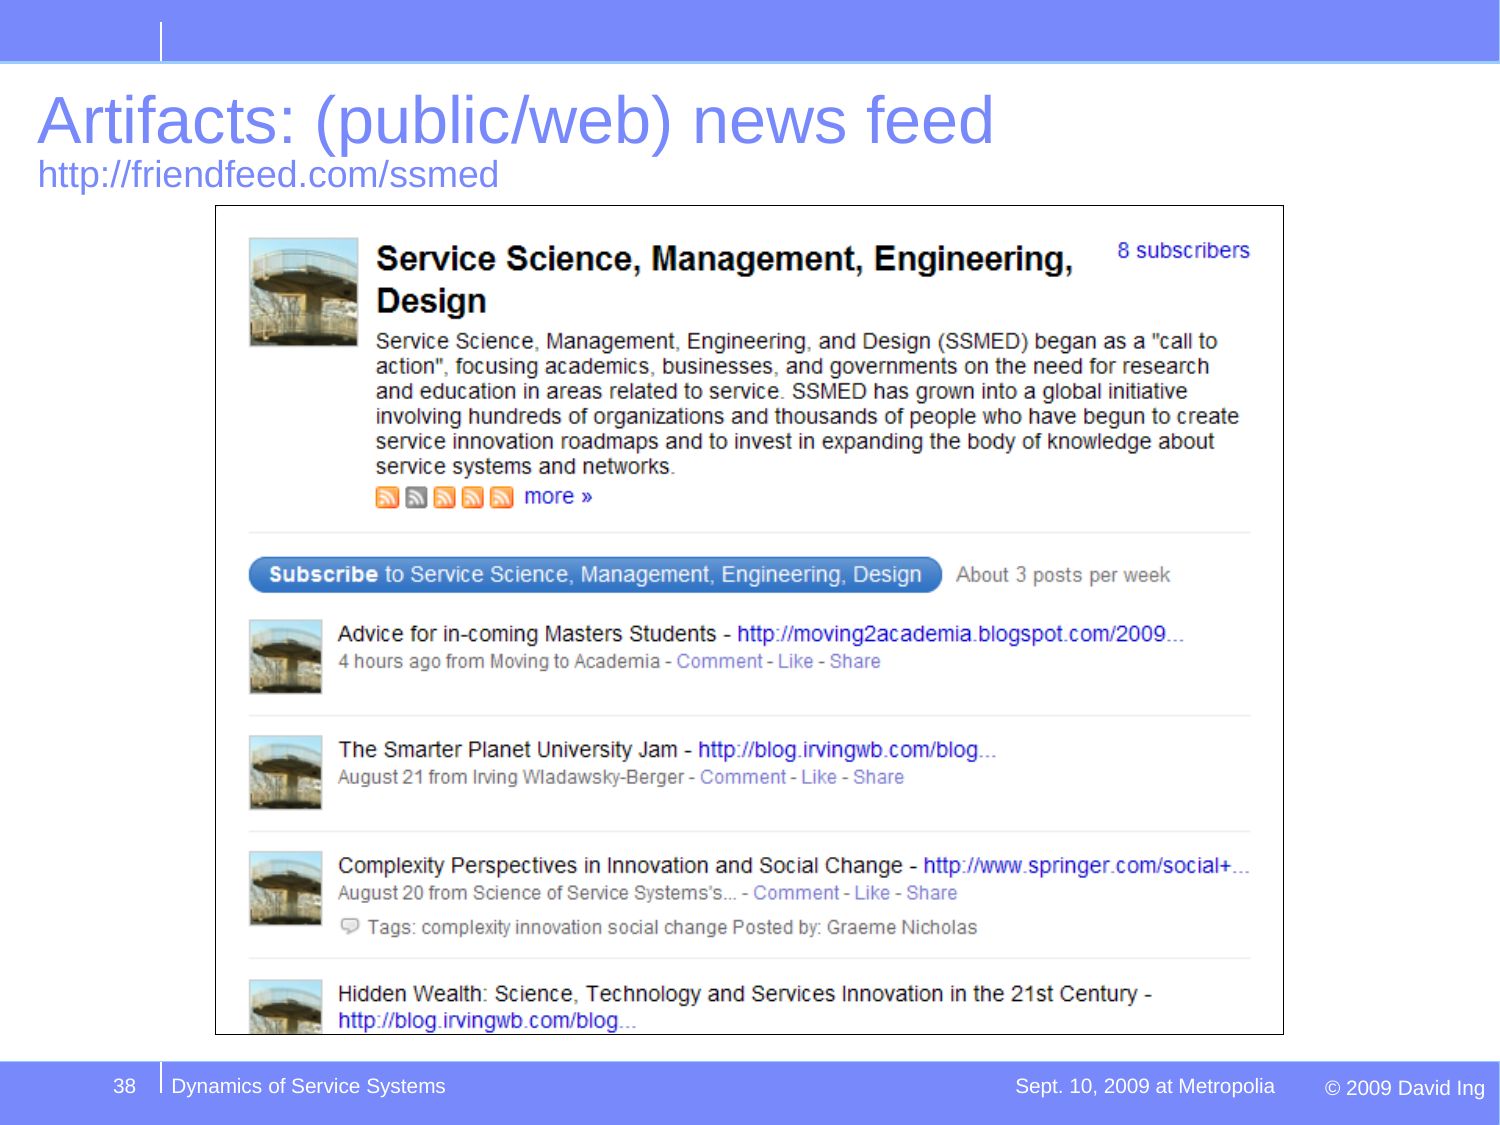

# Artifacts: (public/web) news feed http://friendfeed.com/ssmed
38
Dynamics of Service Systems
Sept. 10, 2009 at Metropolia